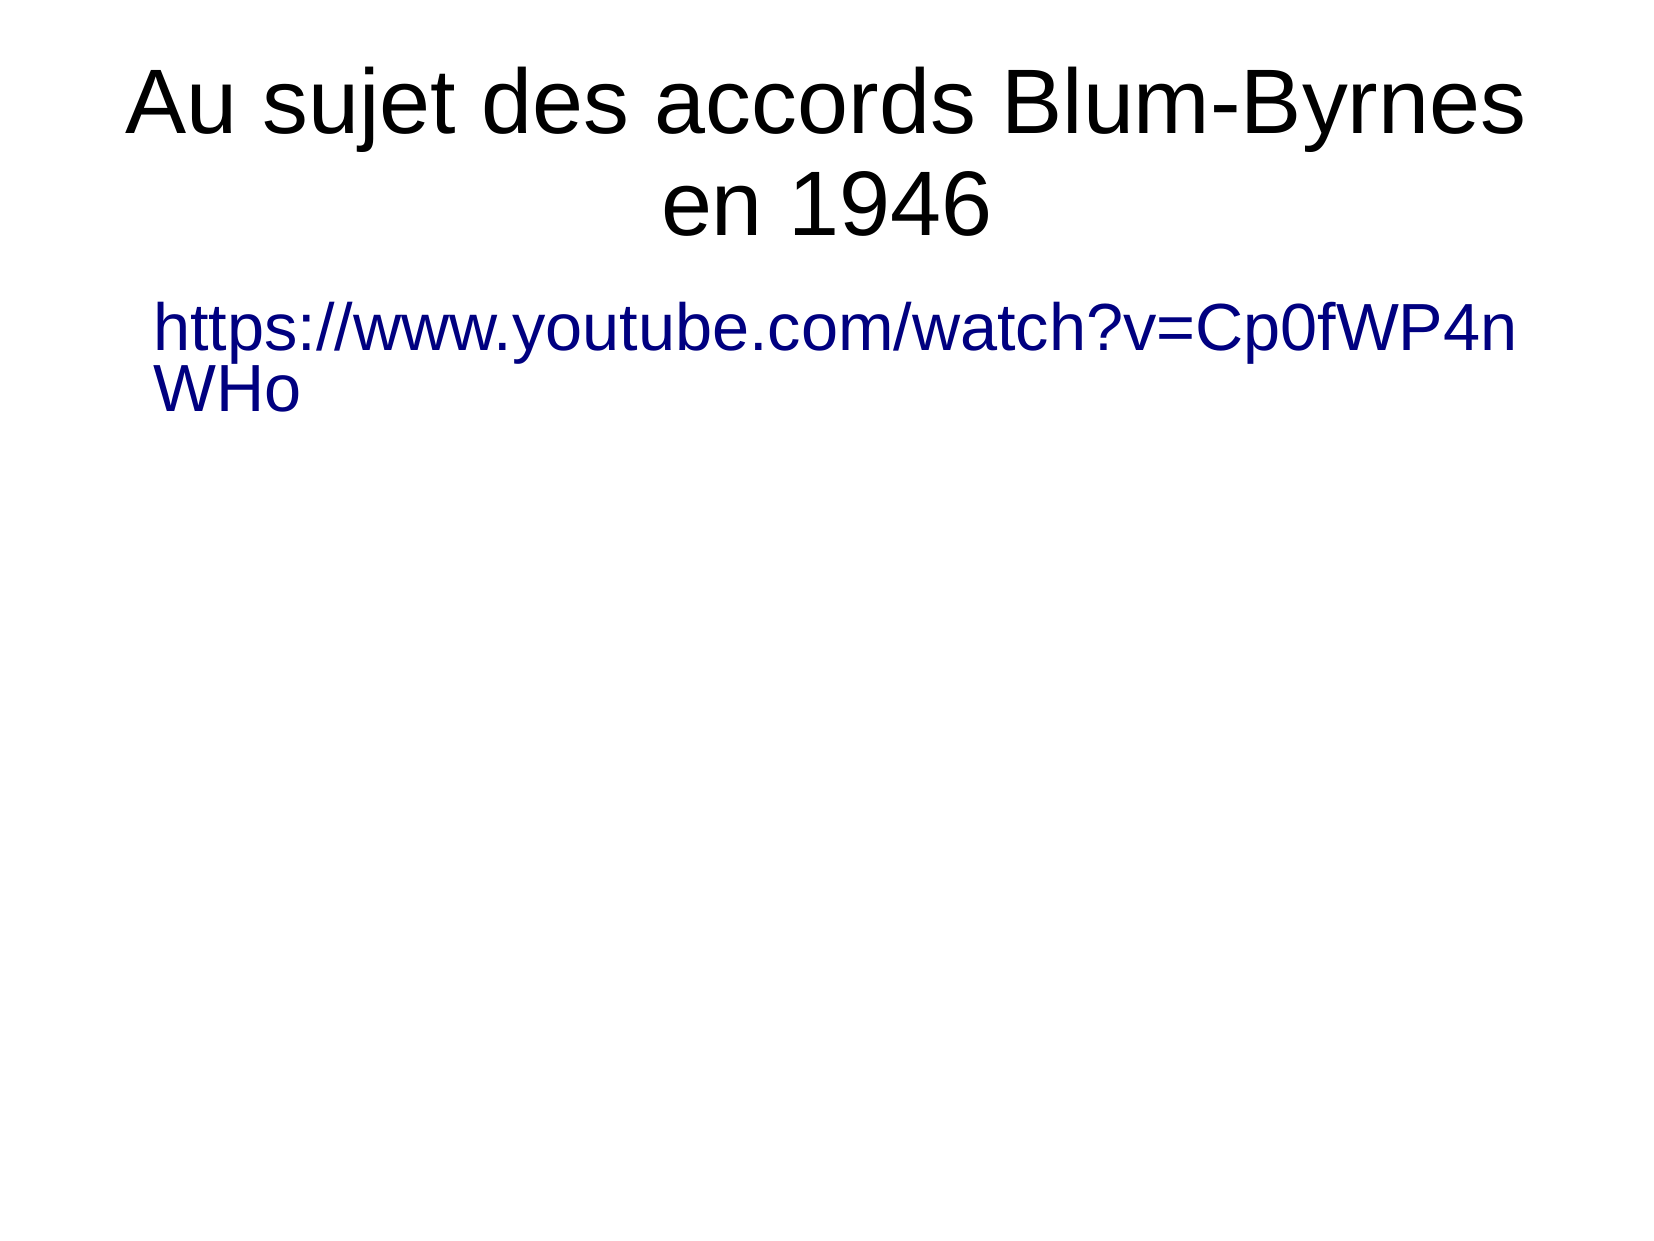

# Au sujet des accords Blum-Byrnes en 1946
https://www.youtube.com/watch?v=Cp0fWP4nWHo